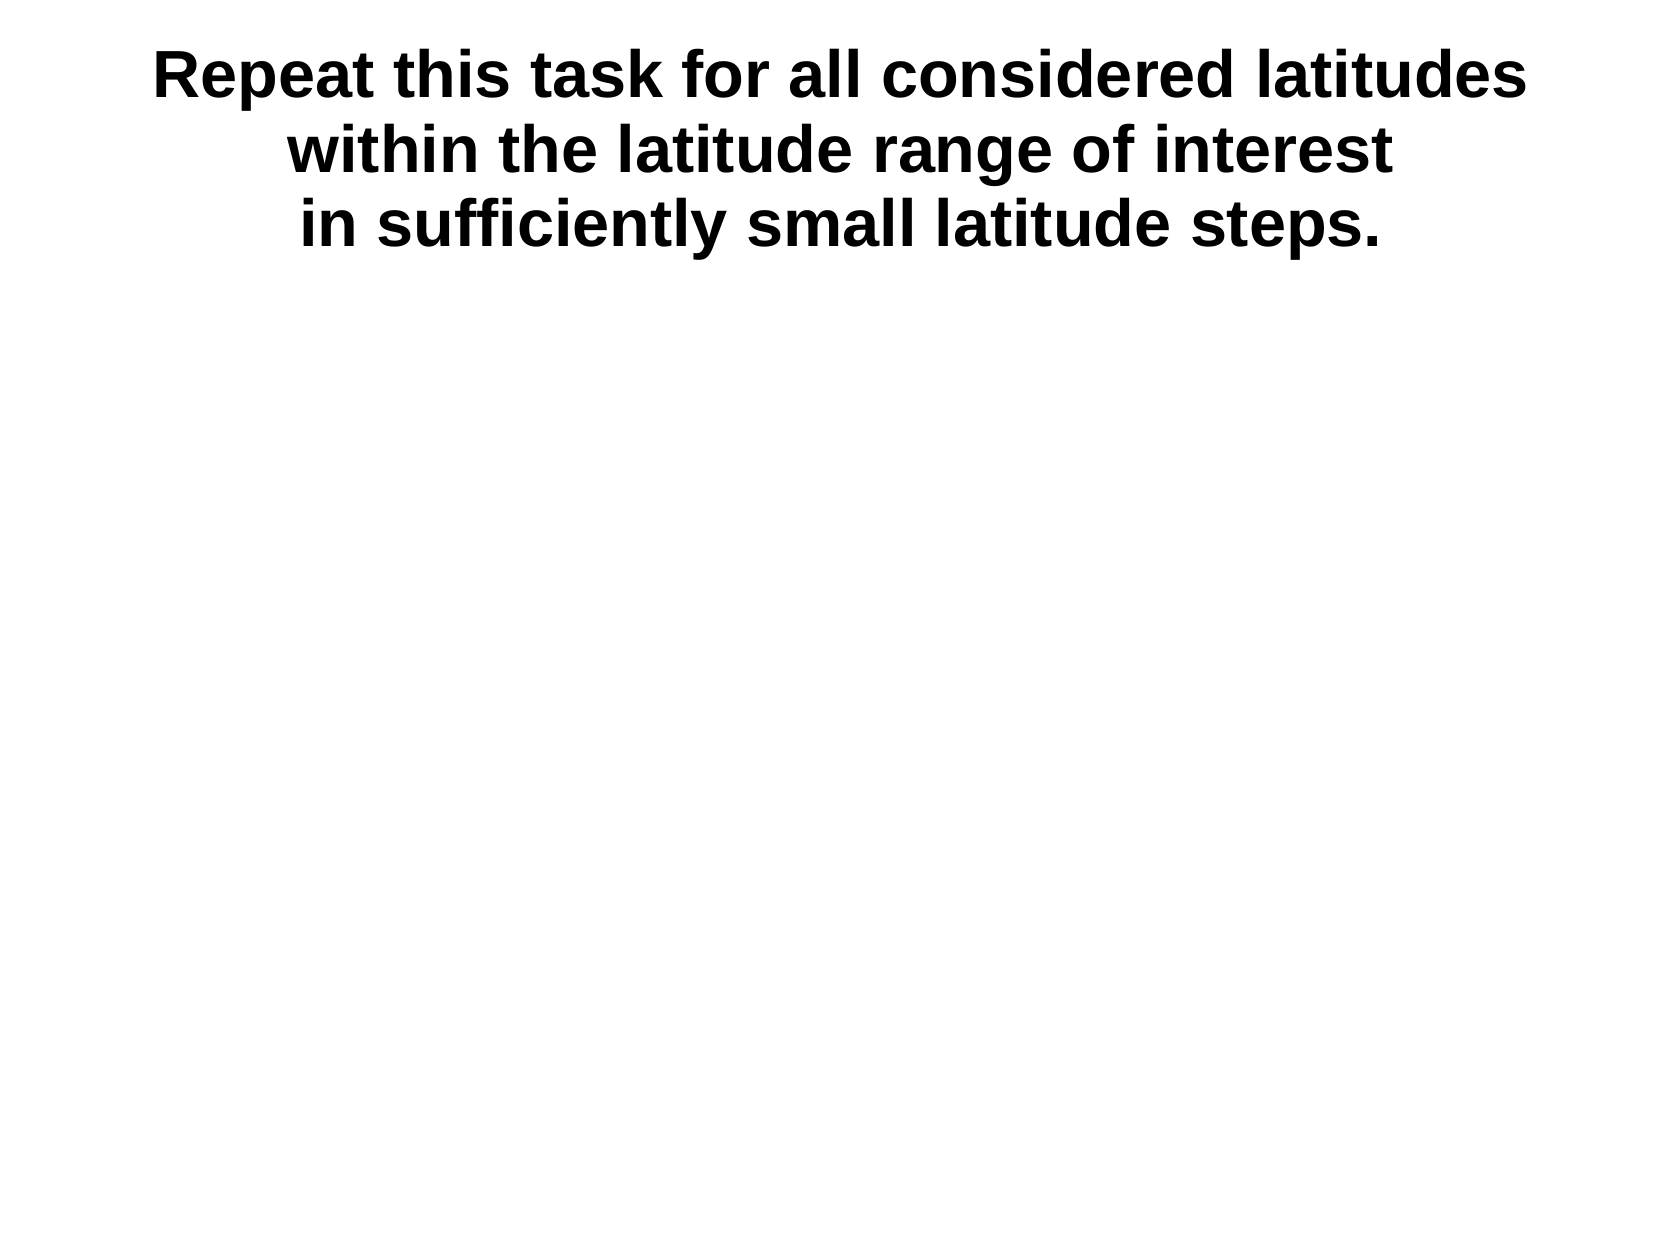

Repeat this task for all considered latitudes
within the latitude range of interest
in sufficiently small latitude steps.